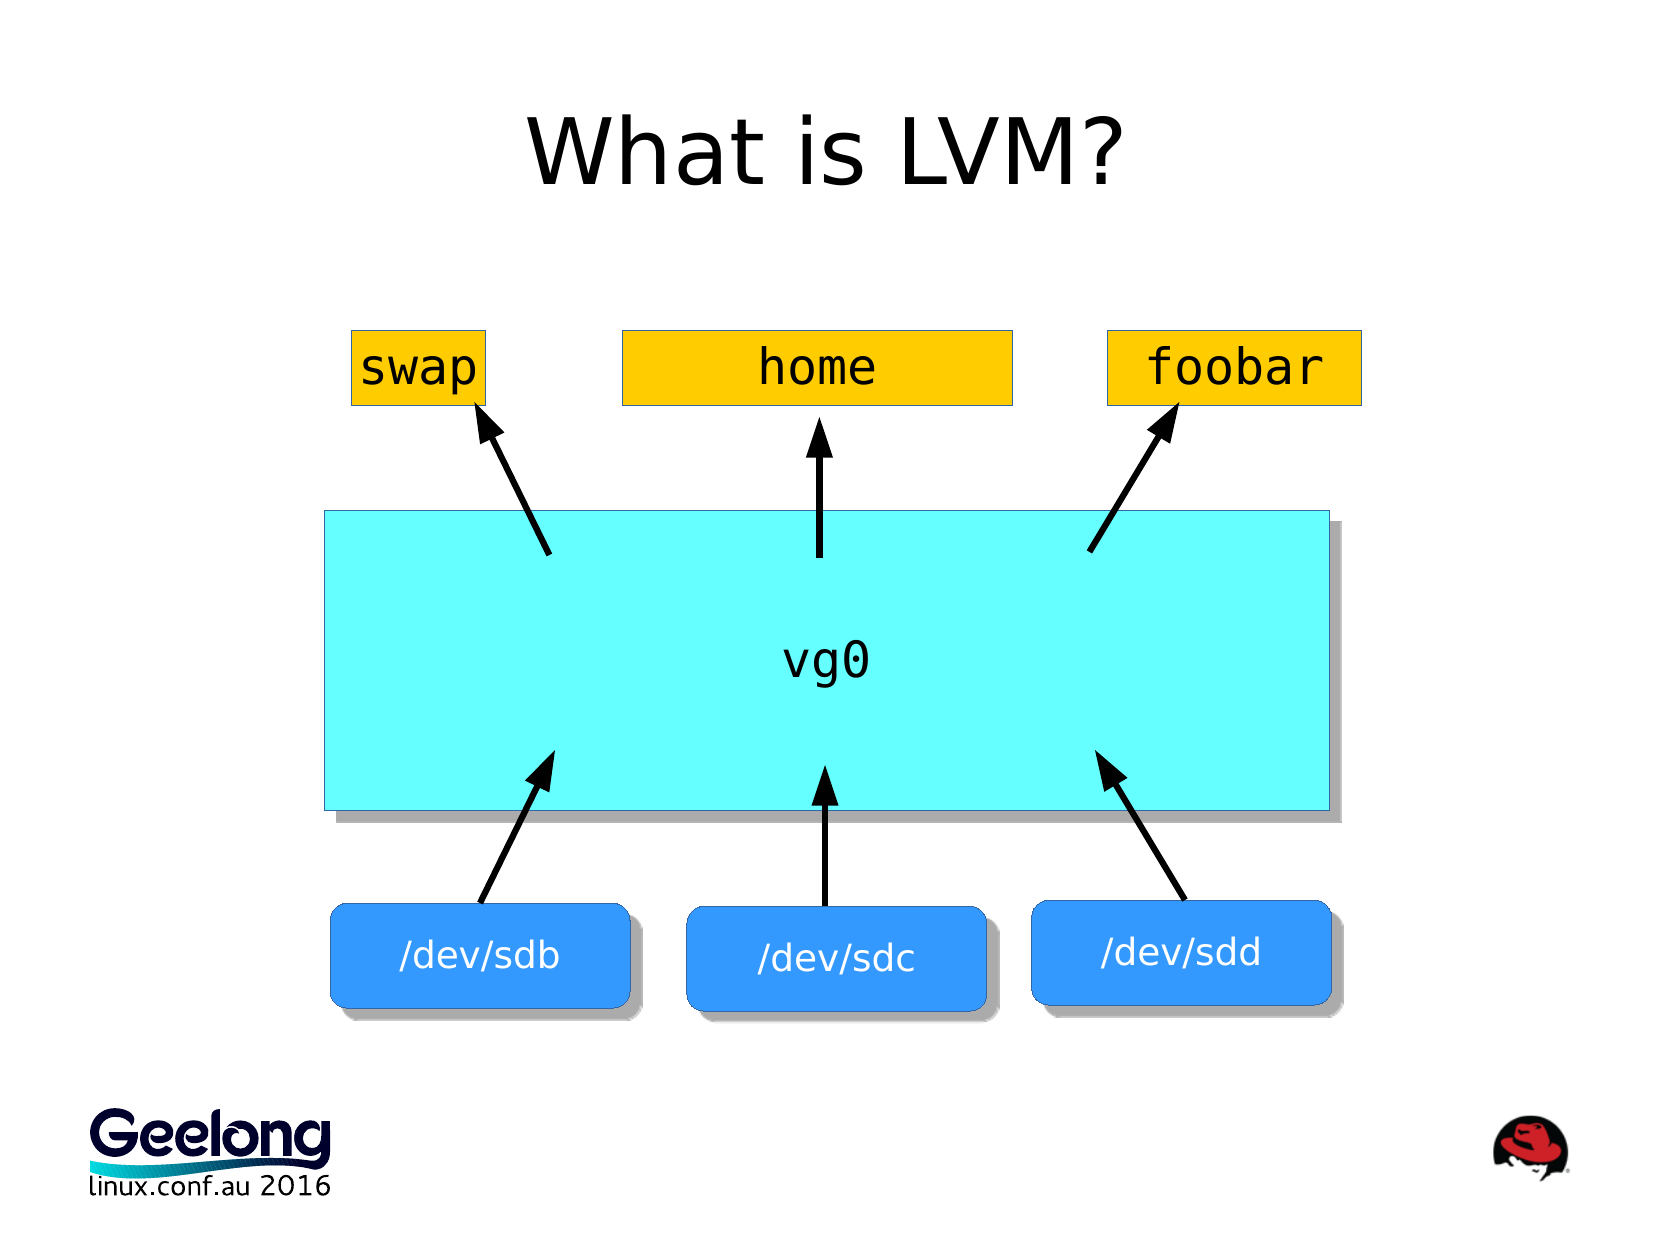

# What is LVM?
swap
home
foobar
vg0
/dev/sdd
/dev/sdb
/dev/sdc